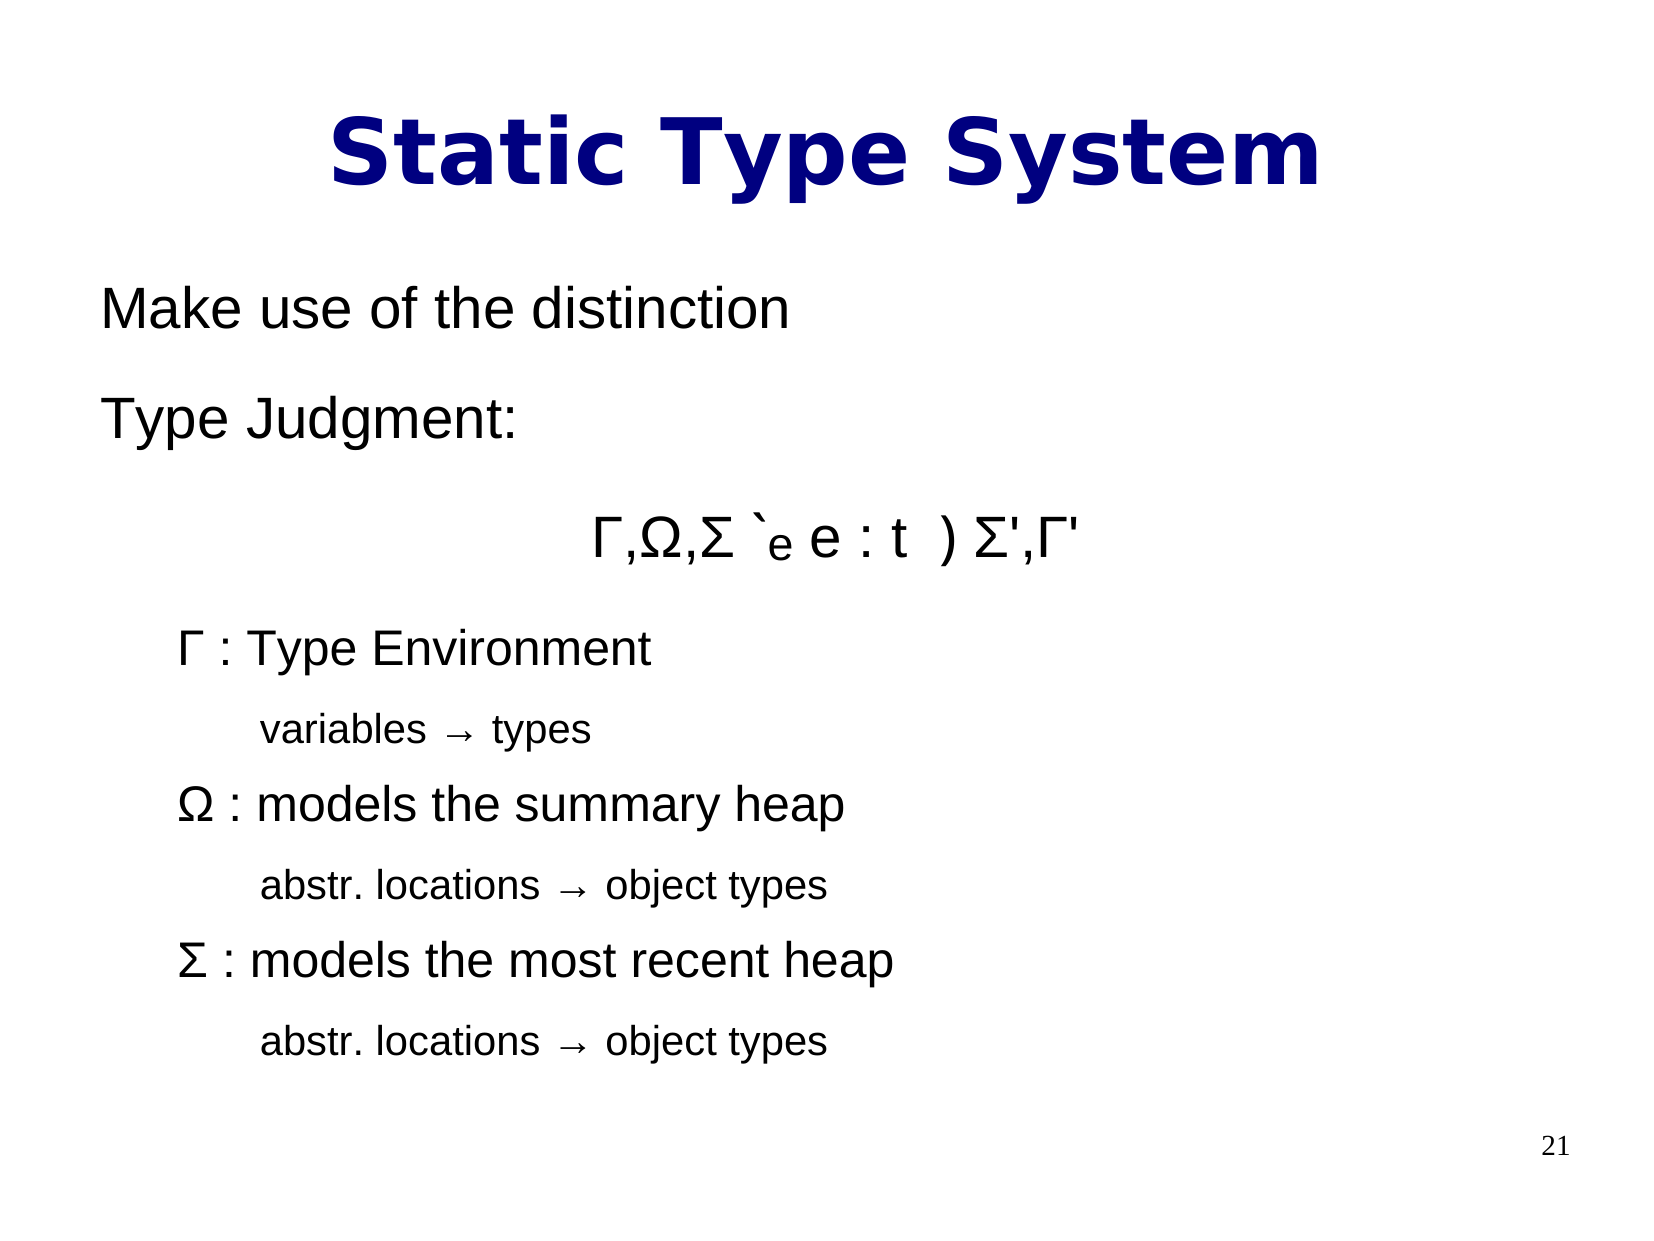

# Static Type System
Make use of the distinction
Type Judgment:
Γ,Ω,Σ `e e : t ) Σ',Γ'
Γ : Type Environment
variables → types
Ω : models the summary heap
abstr. locations → object types
Σ : models the most recent heap
abstr. locations → object types
21